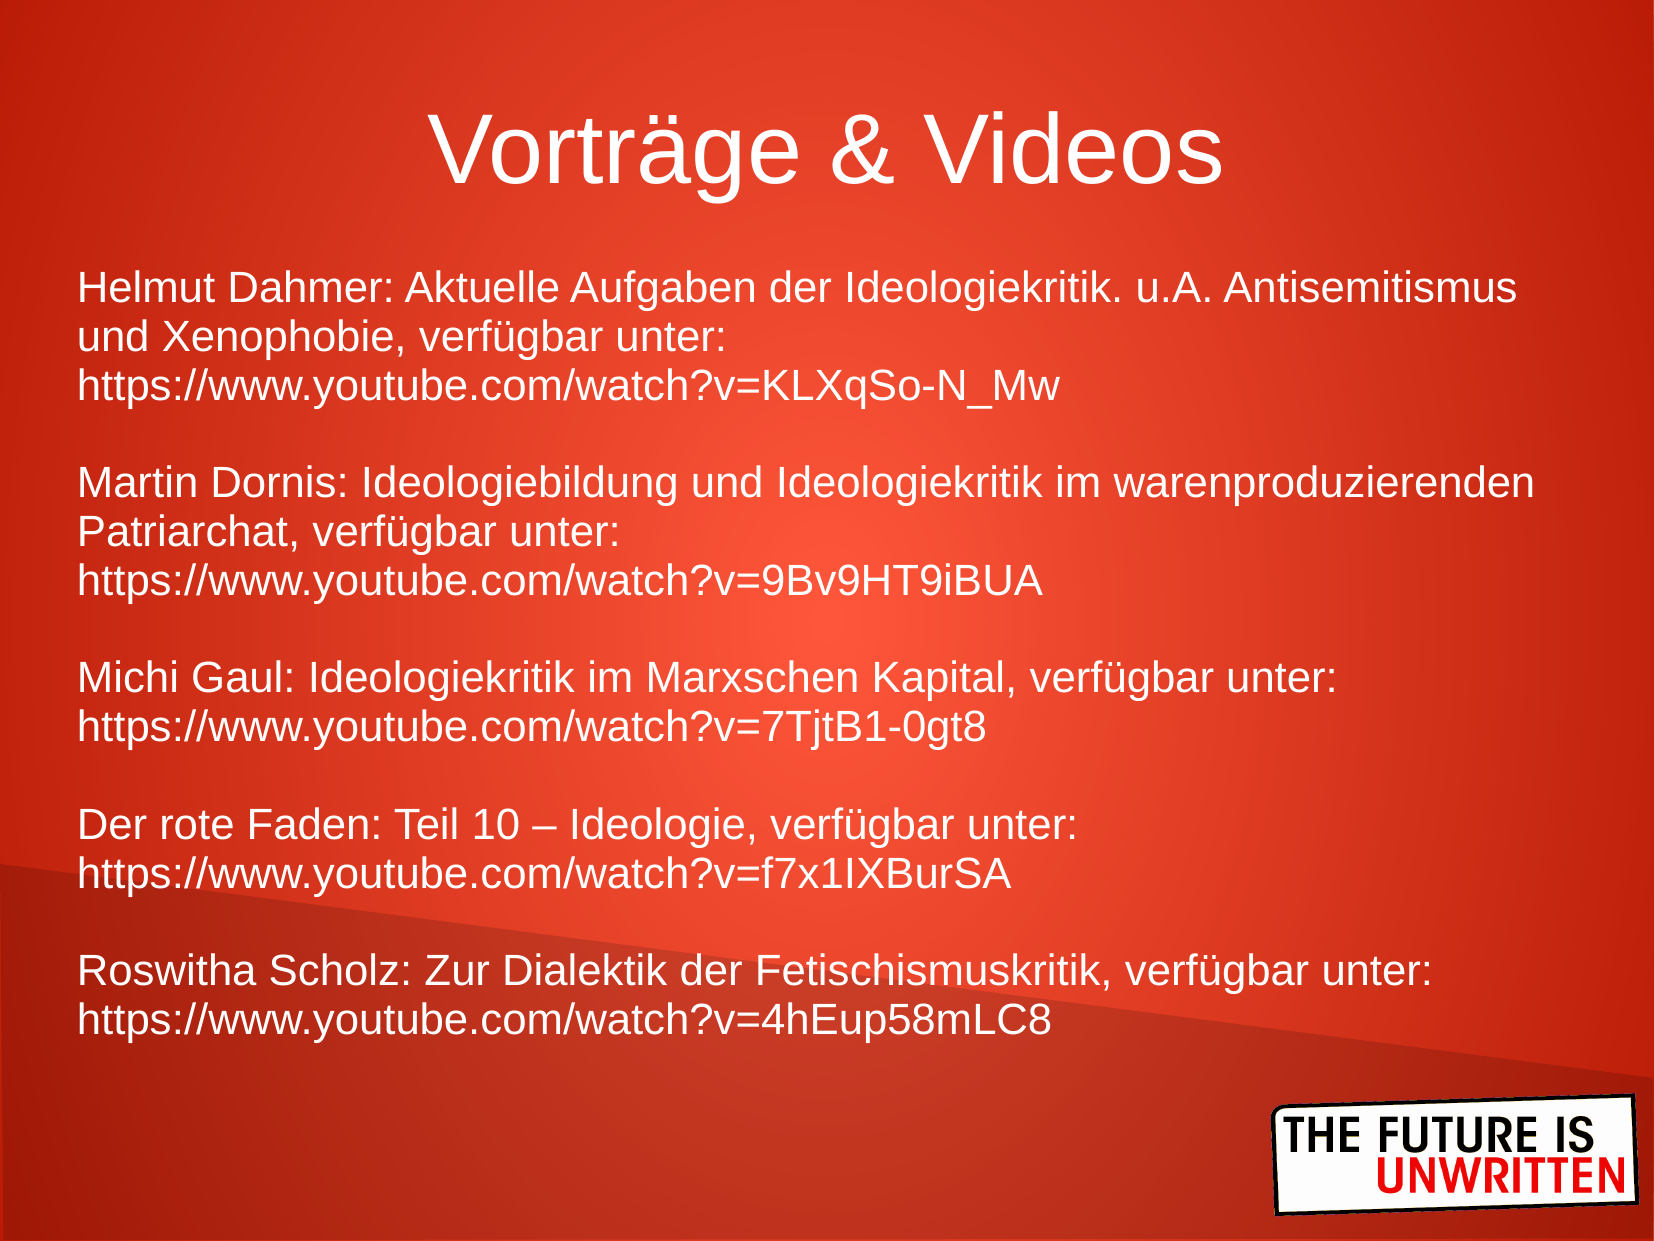

# Vorträge & Videos
Helmut Dahmer: Aktuelle Aufgaben der Ideologiekritik. u.A. Antisemitismus und Xenophobie, verfügbar unter: https://www.youtube.com/watch?v=KLXqSo-N_Mw
Martin Dornis: Ideologiebildung und Ideologiekritik im warenproduzierenden Patriarchat, verfügbar unter: https://www.youtube.com/watch?v=9Bv9HT9iBUA
Michi Gaul: Ideologiekritik im Marxschen Kapital, verfügbar unter: https://www.youtube.com/watch?v=7TjtB1-0gt8
Der rote Faden: Teil 10 – Ideologie, verfügbar unter: https://www.youtube.com/watch?v=f7x1IXBurSA
Roswitha Scholz: Zur Dialektik der Fetischismuskritik, verfügbar unter: https://www.youtube.com/watch?v=4hEup58mLC8